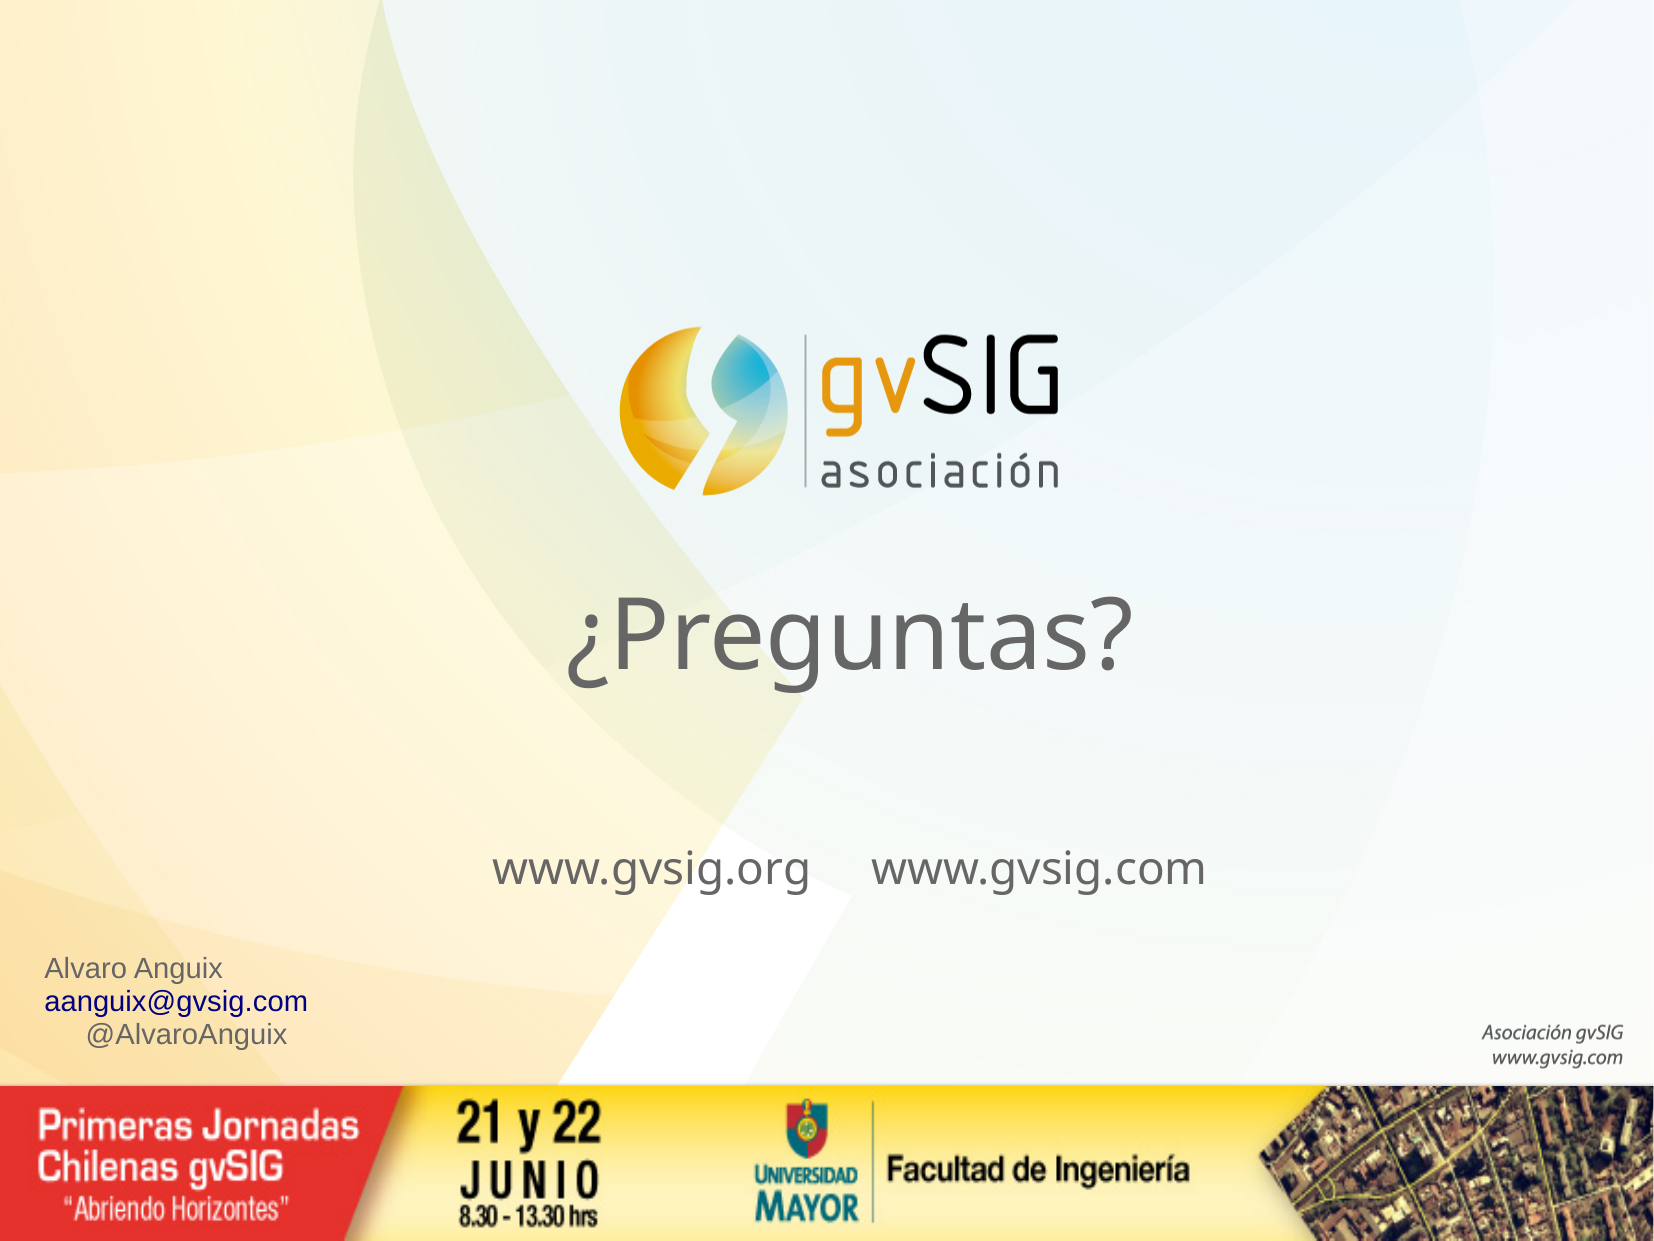

# ¿Preguntas? www.gvsig.org www.gvsig.com
Alvaro Anguix
aanguix@gvsig.com
 @AlvaroAnguix